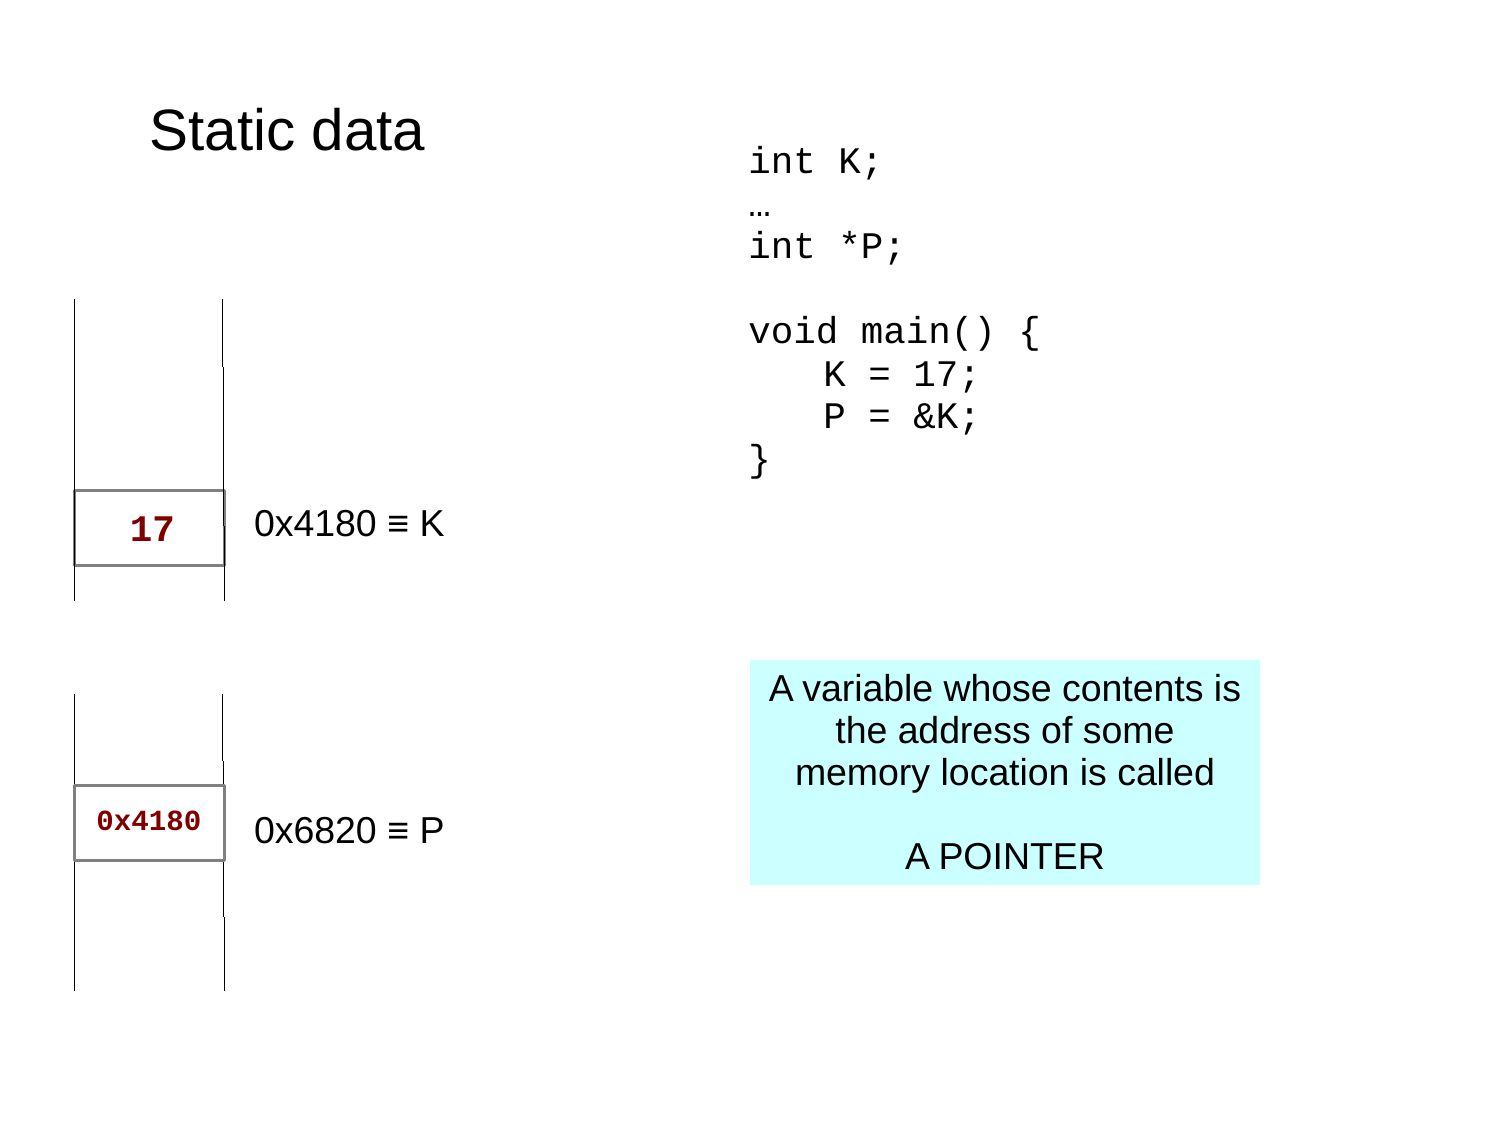

Static data
int K;
…
int *P;
void main() {
	K = 17;
	P = &K;
}
0x4180 ≡ K
17
A variable whose contents is the address of some memory location is called
A POINTER
0x4180
0x6820 ≡ P